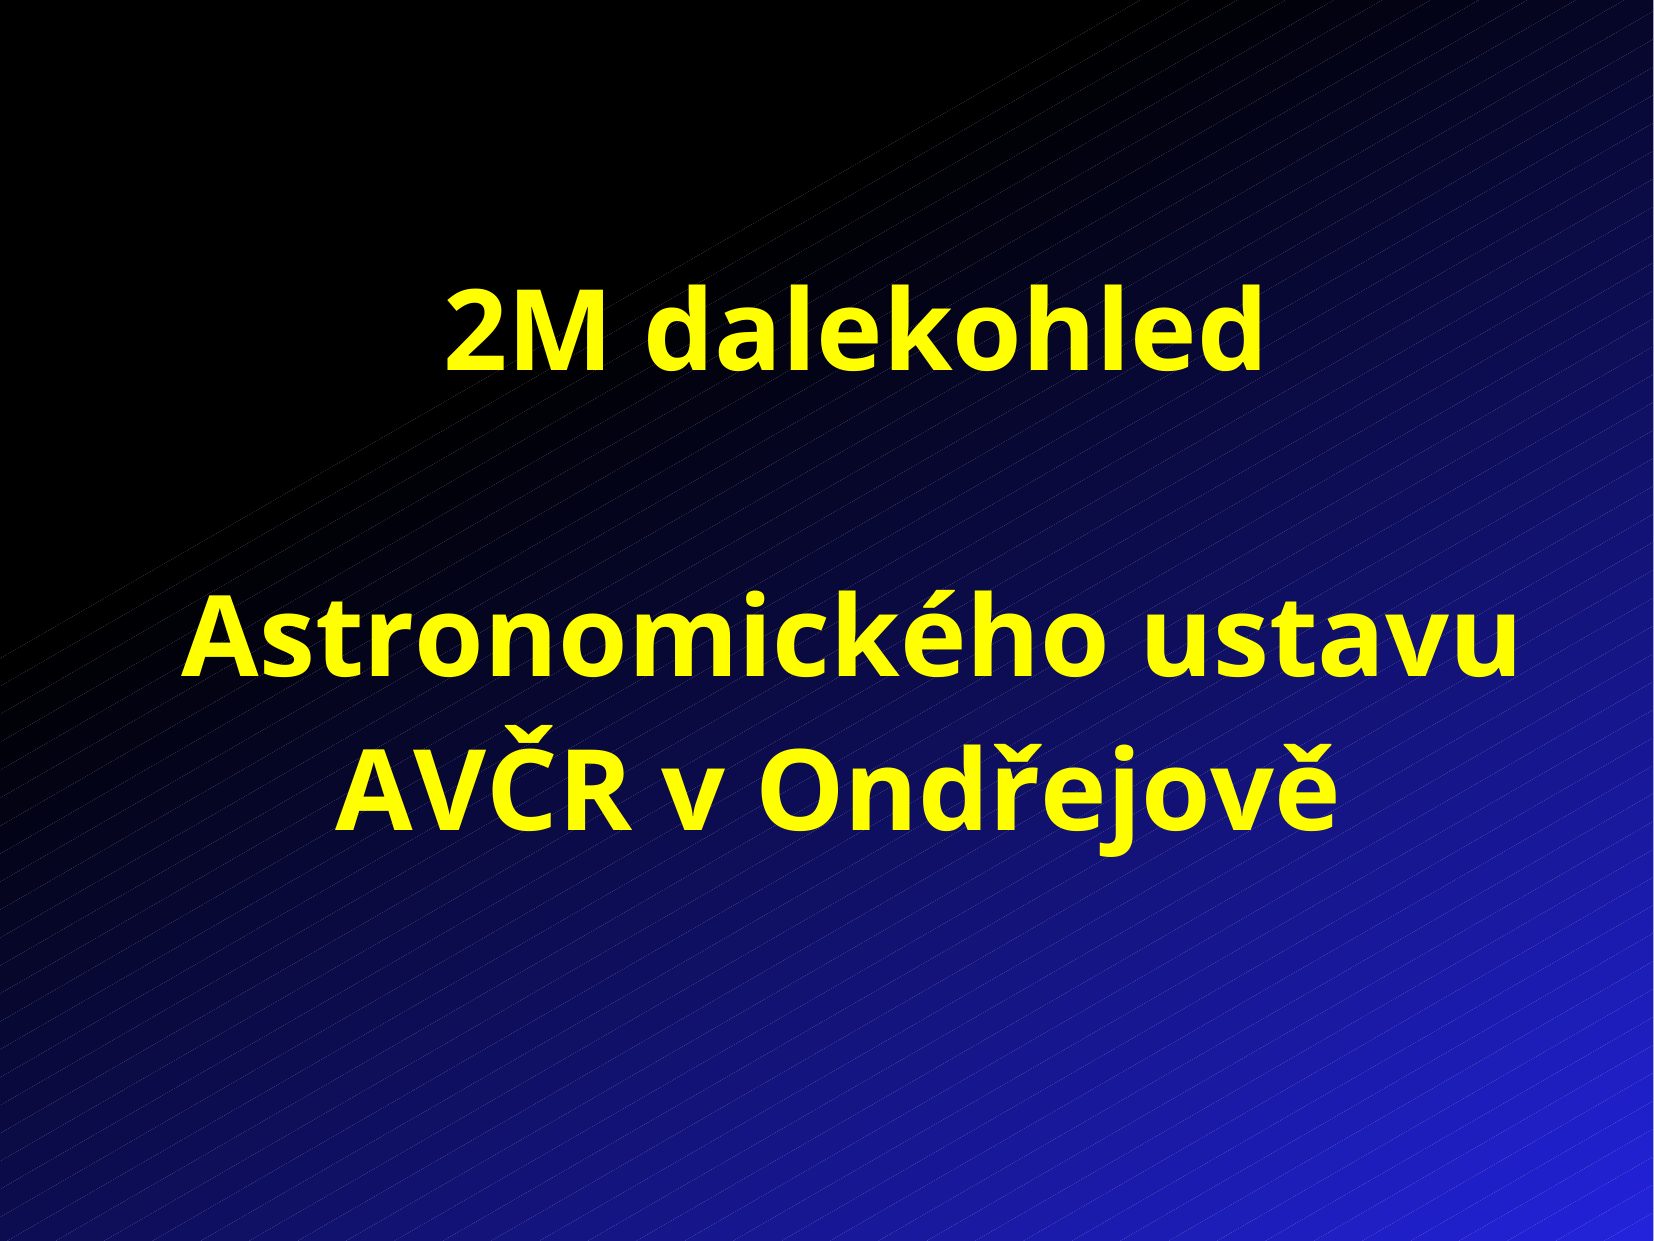

# 2M dalekohled Astronomického ustavu AVČR v Ondřejově